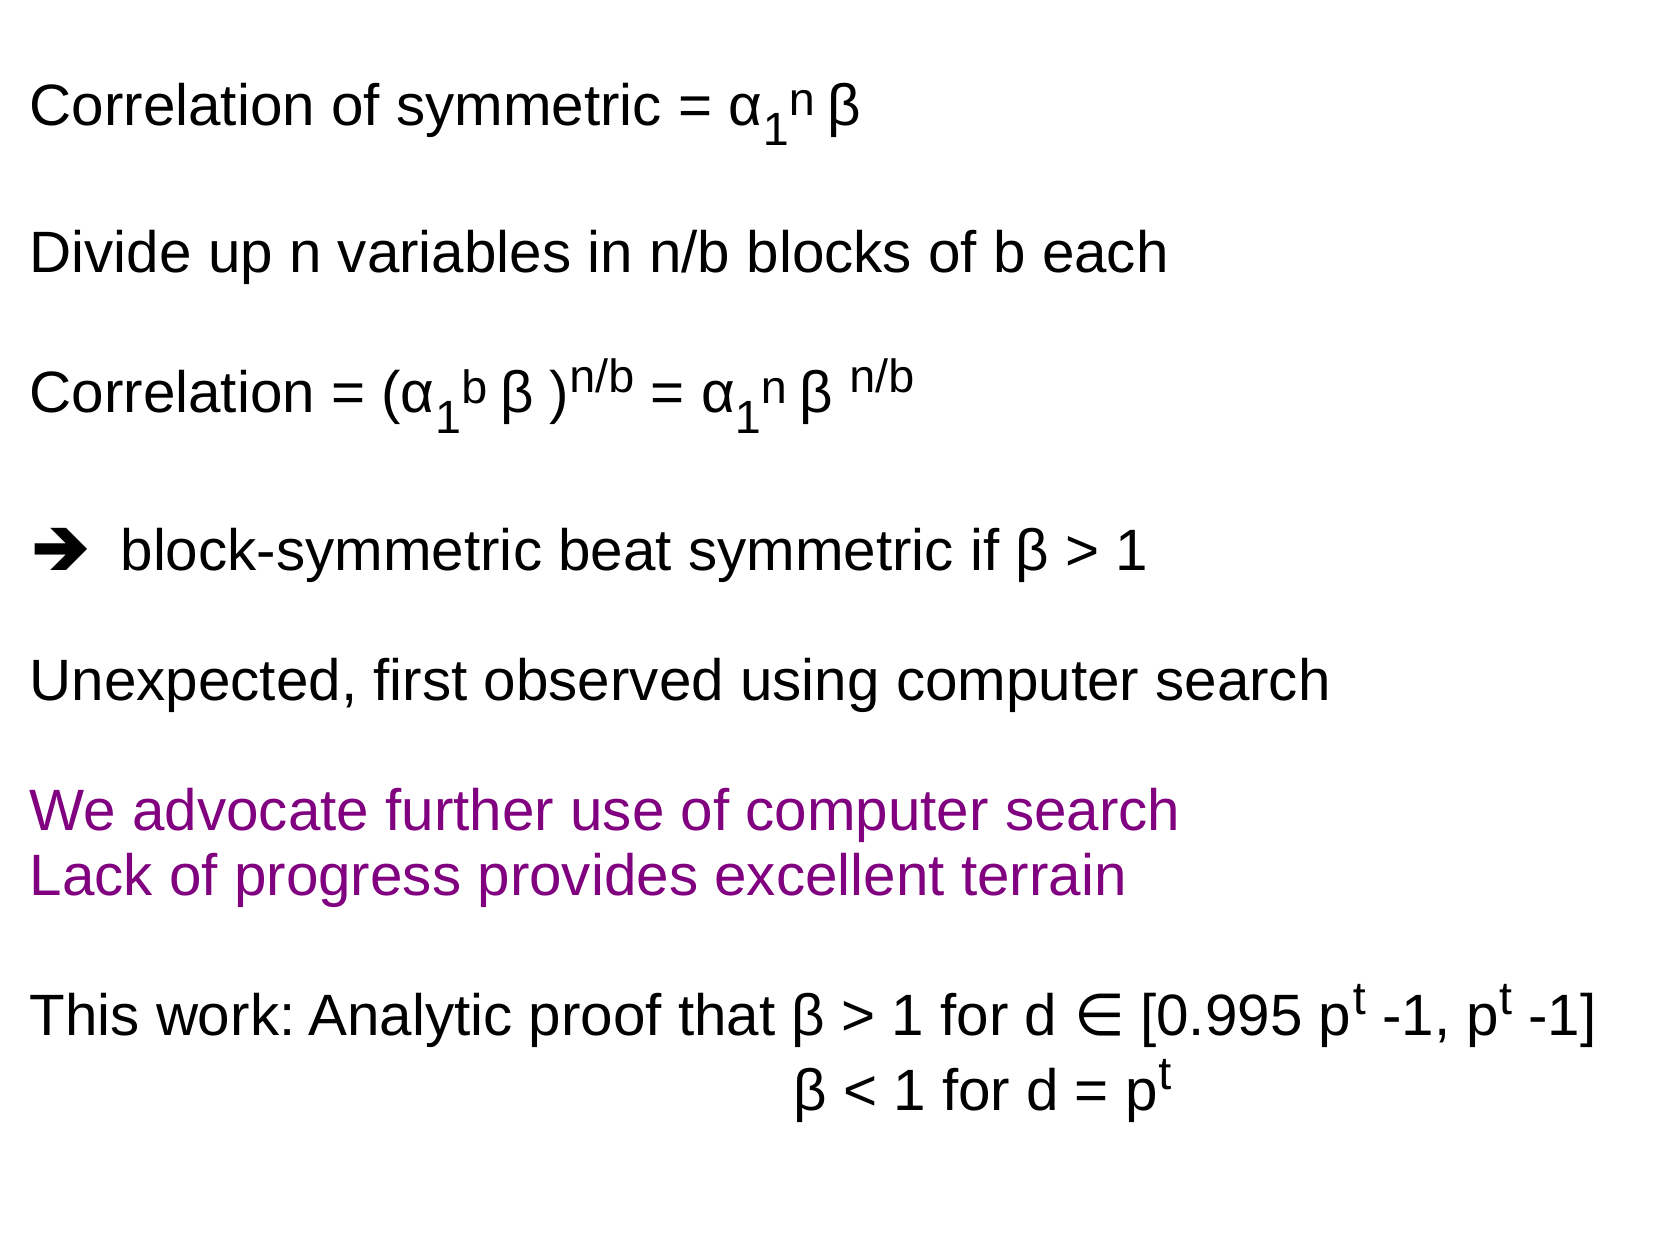

Correlation of symmetric = α1n β
Divide up n variables in n/b blocks of b each
Correlation = (α1b β )n/b = α1n β n/b
 block-symmetric beat symmetric if β > 1
Unexpected, first observed using computer search
We advocate further use of computer search
Lack of progress provides excellent terrain
This work: Analytic proof that β > 1 for d ∈ [0.995 pt -1, pt -1]
 β < 1 for d = pt
#